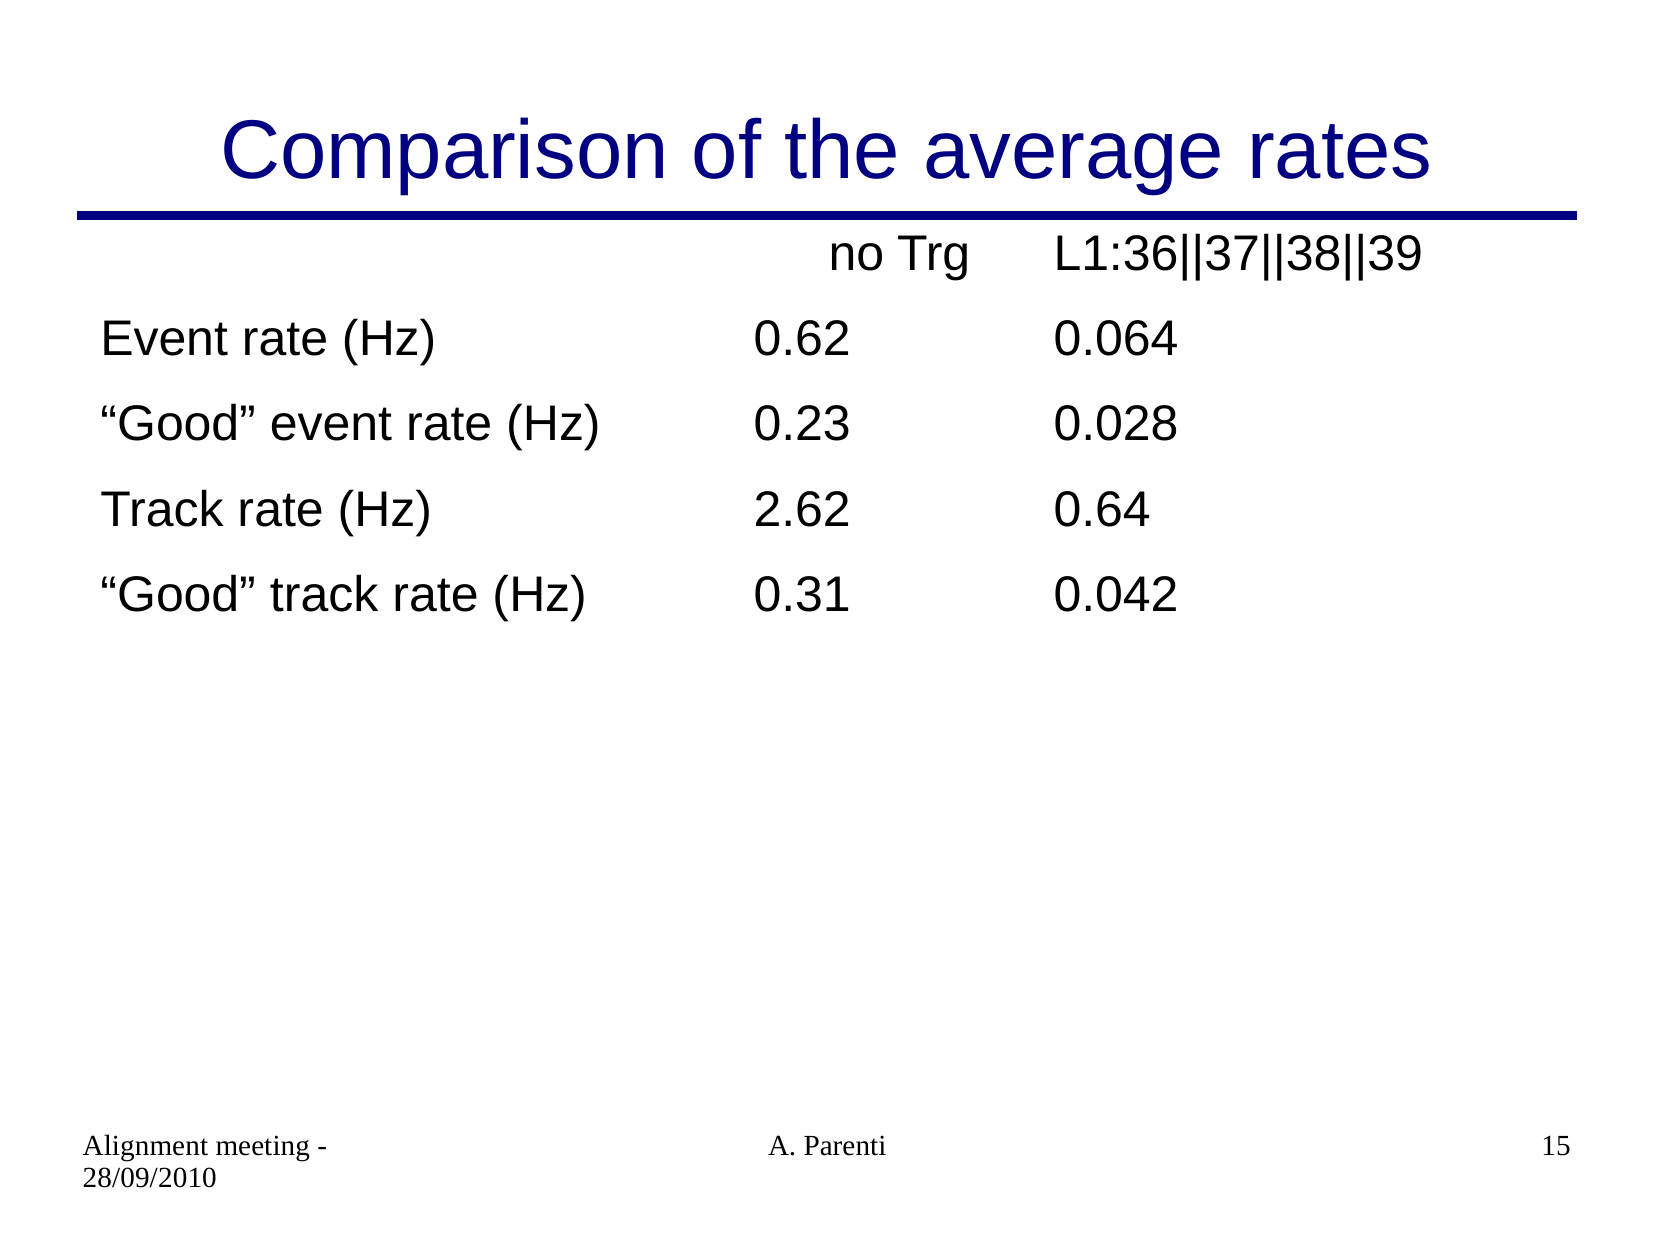

# Comparison of the average rates
 									no Trg		L1:36||37||38||39
Event rate (Hz)					0.62			0.064
“Good” event rate (Hz)			0.23			0.028
Track rate (Hz)					2.62			0.64
“Good” track rate (Hz)			0.31			0.042
15